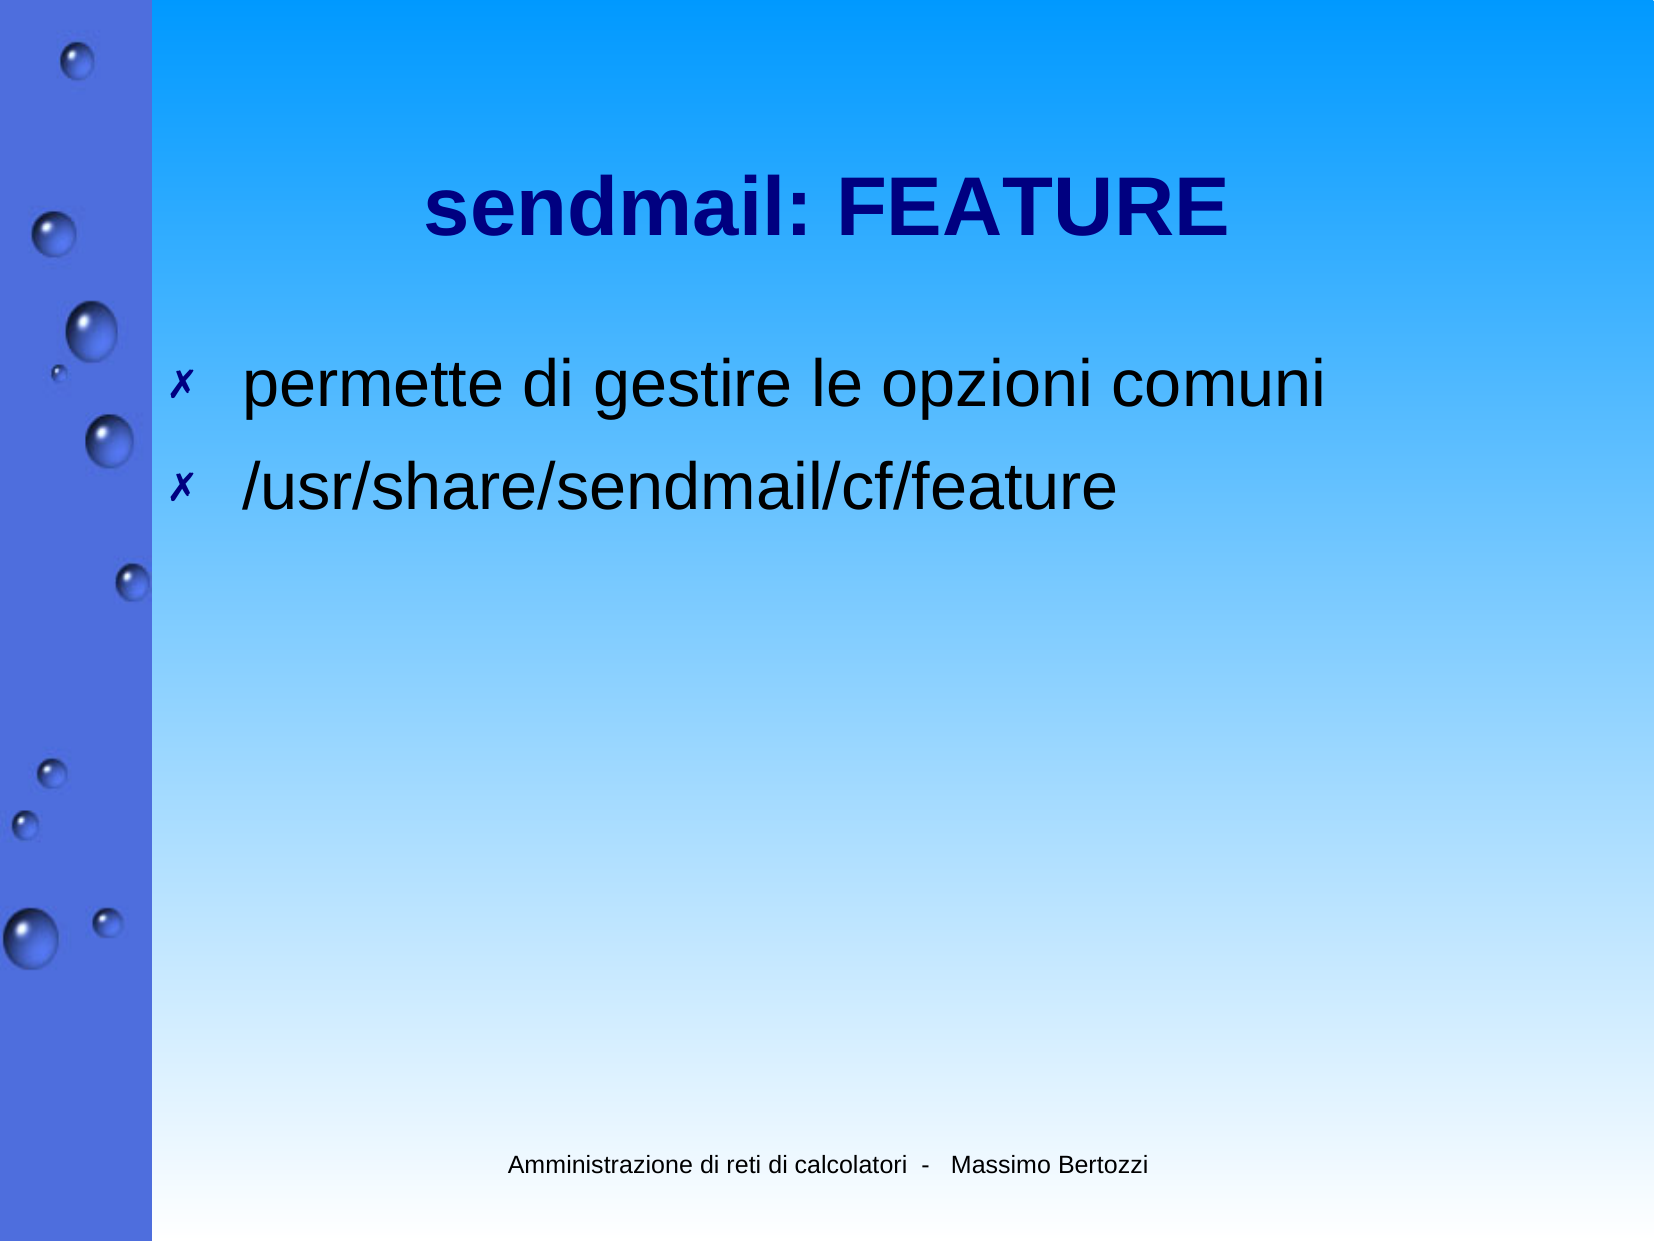

# sendmail: FEATURE
permette di gestire le opzioni comuni
/usr/share/sendmail/cf/feature